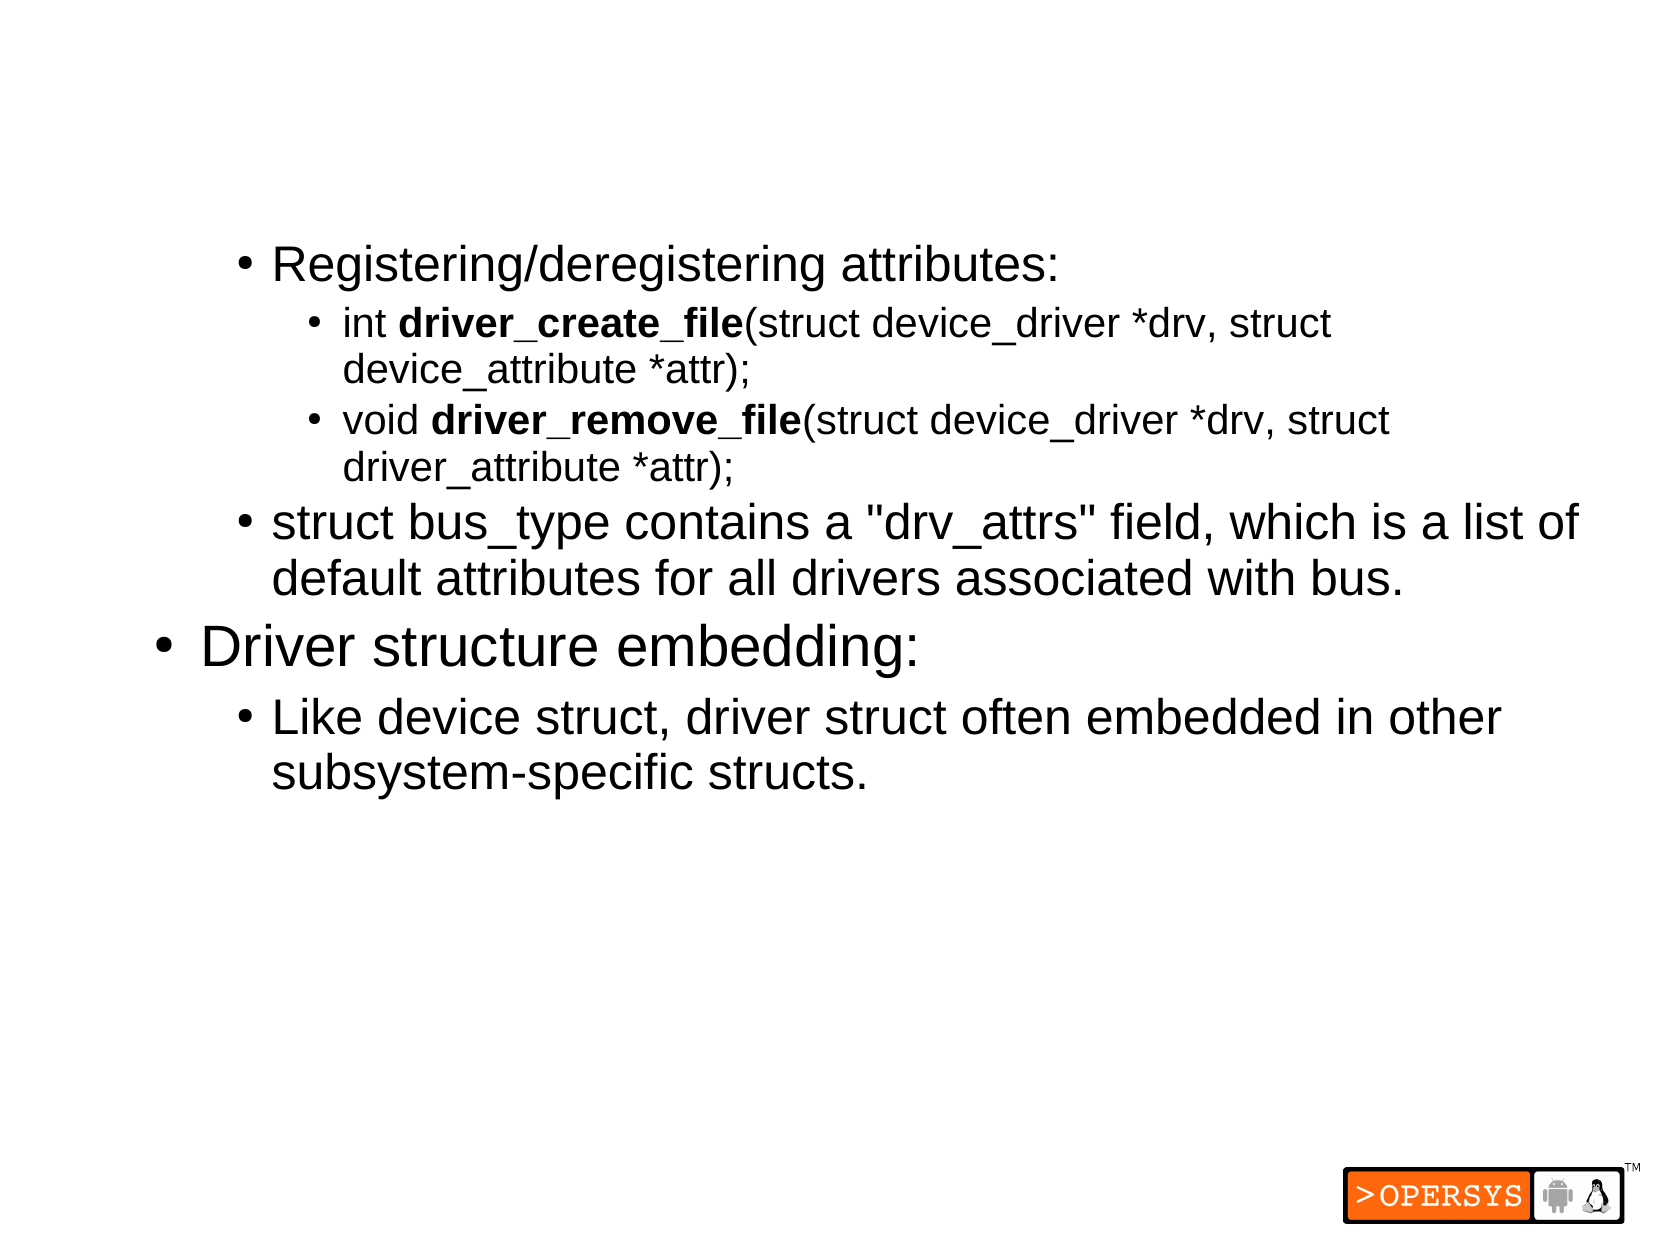

# Registering/deregistering attributes:
int driver_create_file(struct device_driver *drv, struct device_attribute *attr);
void driver_remove_file(struct device_driver *drv, struct driver_attribute *attr);
struct bus_type contains a "drv_attrs" field, which is a list of default attributes for all drivers associated with bus.
Driver structure embedding:
Like device struct, driver struct often embedded in other subsystem-specific structs.